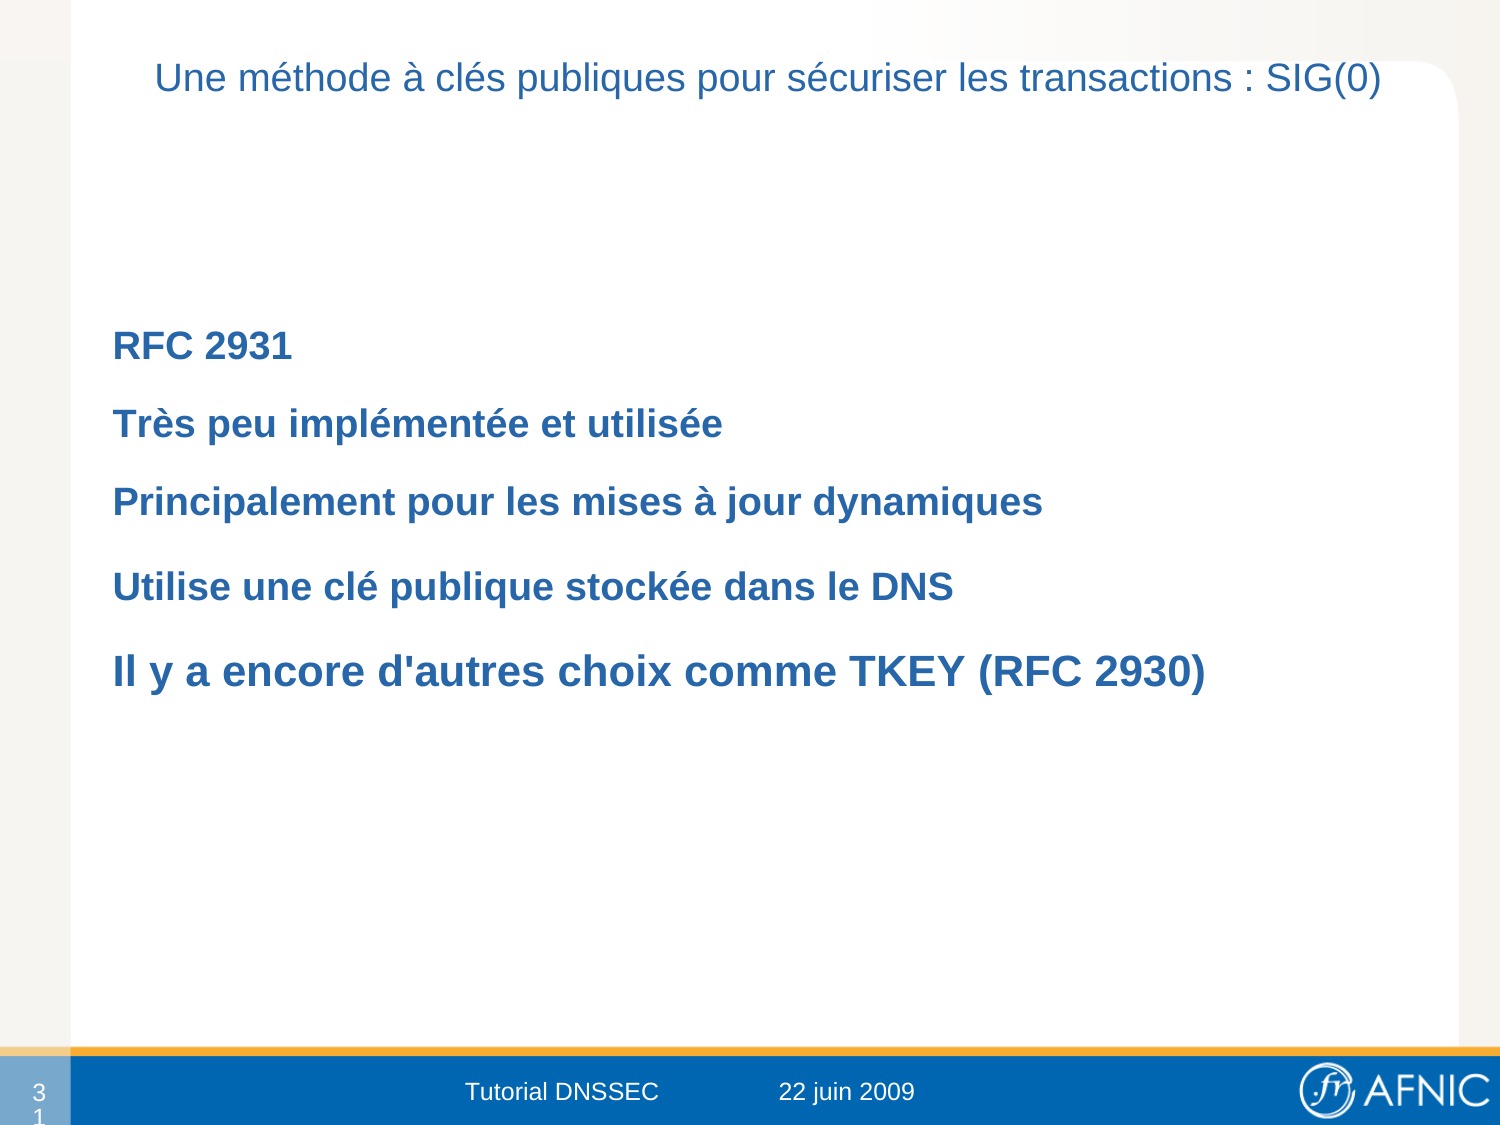

# Une méthode à clés publiques pour sécuriser les transactions : SIG(0)
RFC 2931
Très peu implémentée et utilisée
Principalement pour les mises à jour dynamiques
Utilise une clé publique stockée dans le DNS
Il y a encore d'autres choix comme TKEY (RFC 2930)